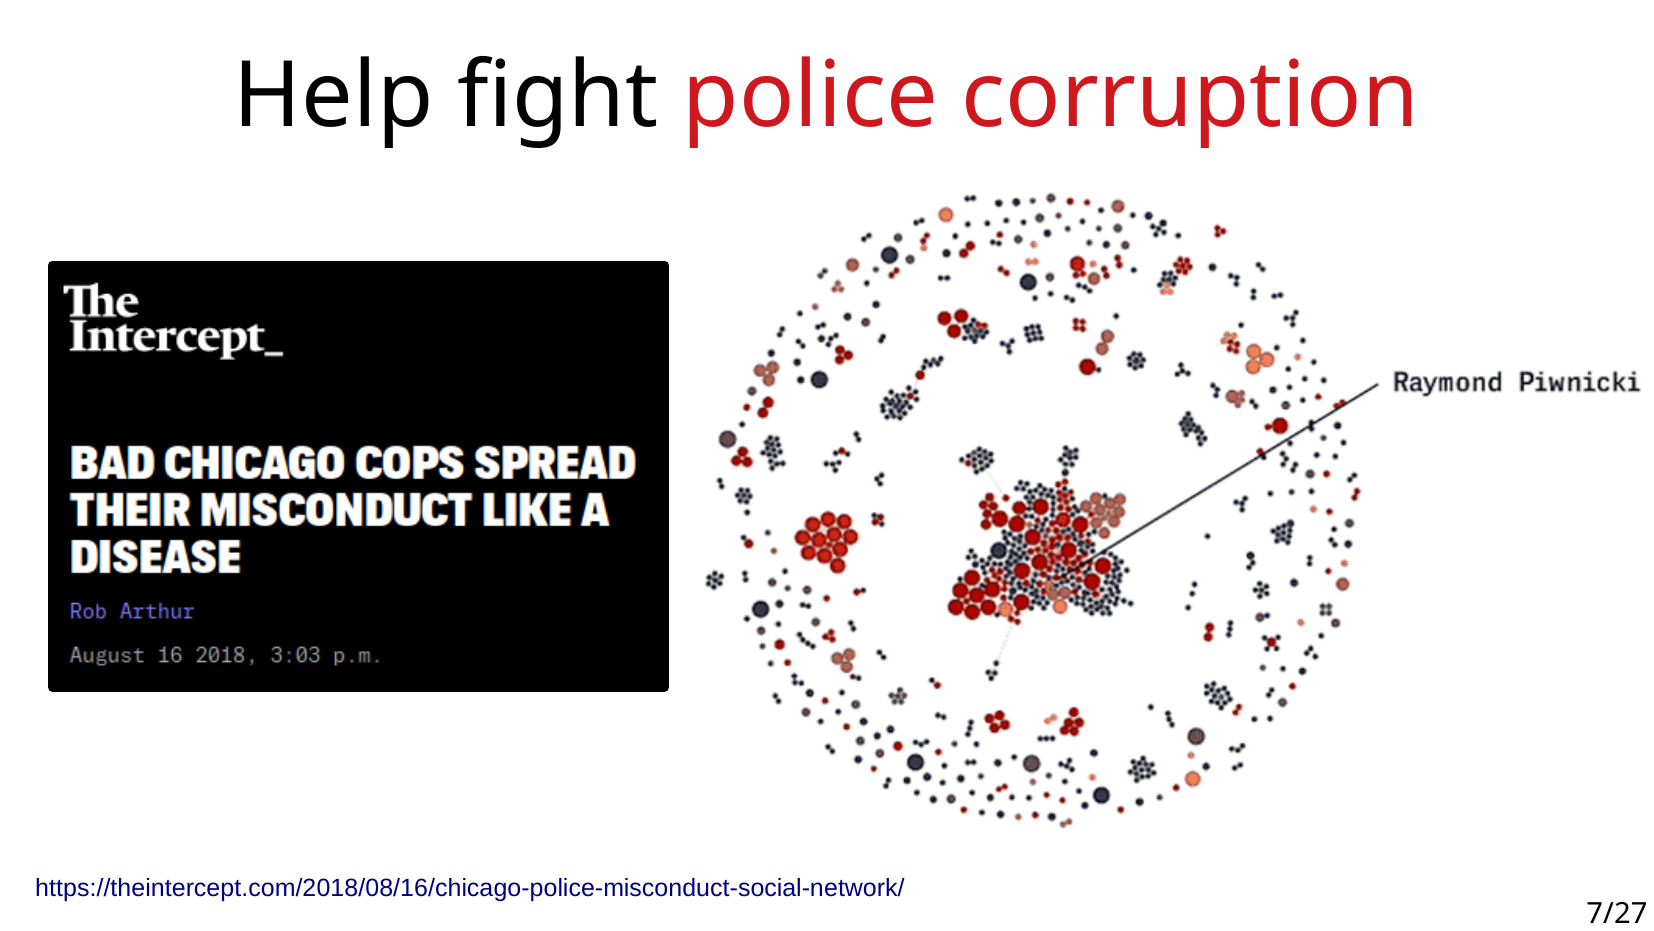

# Help fight police corruption
https://theintercept.com/2018/08/16/chicago-police-misconduct-social-network/
7